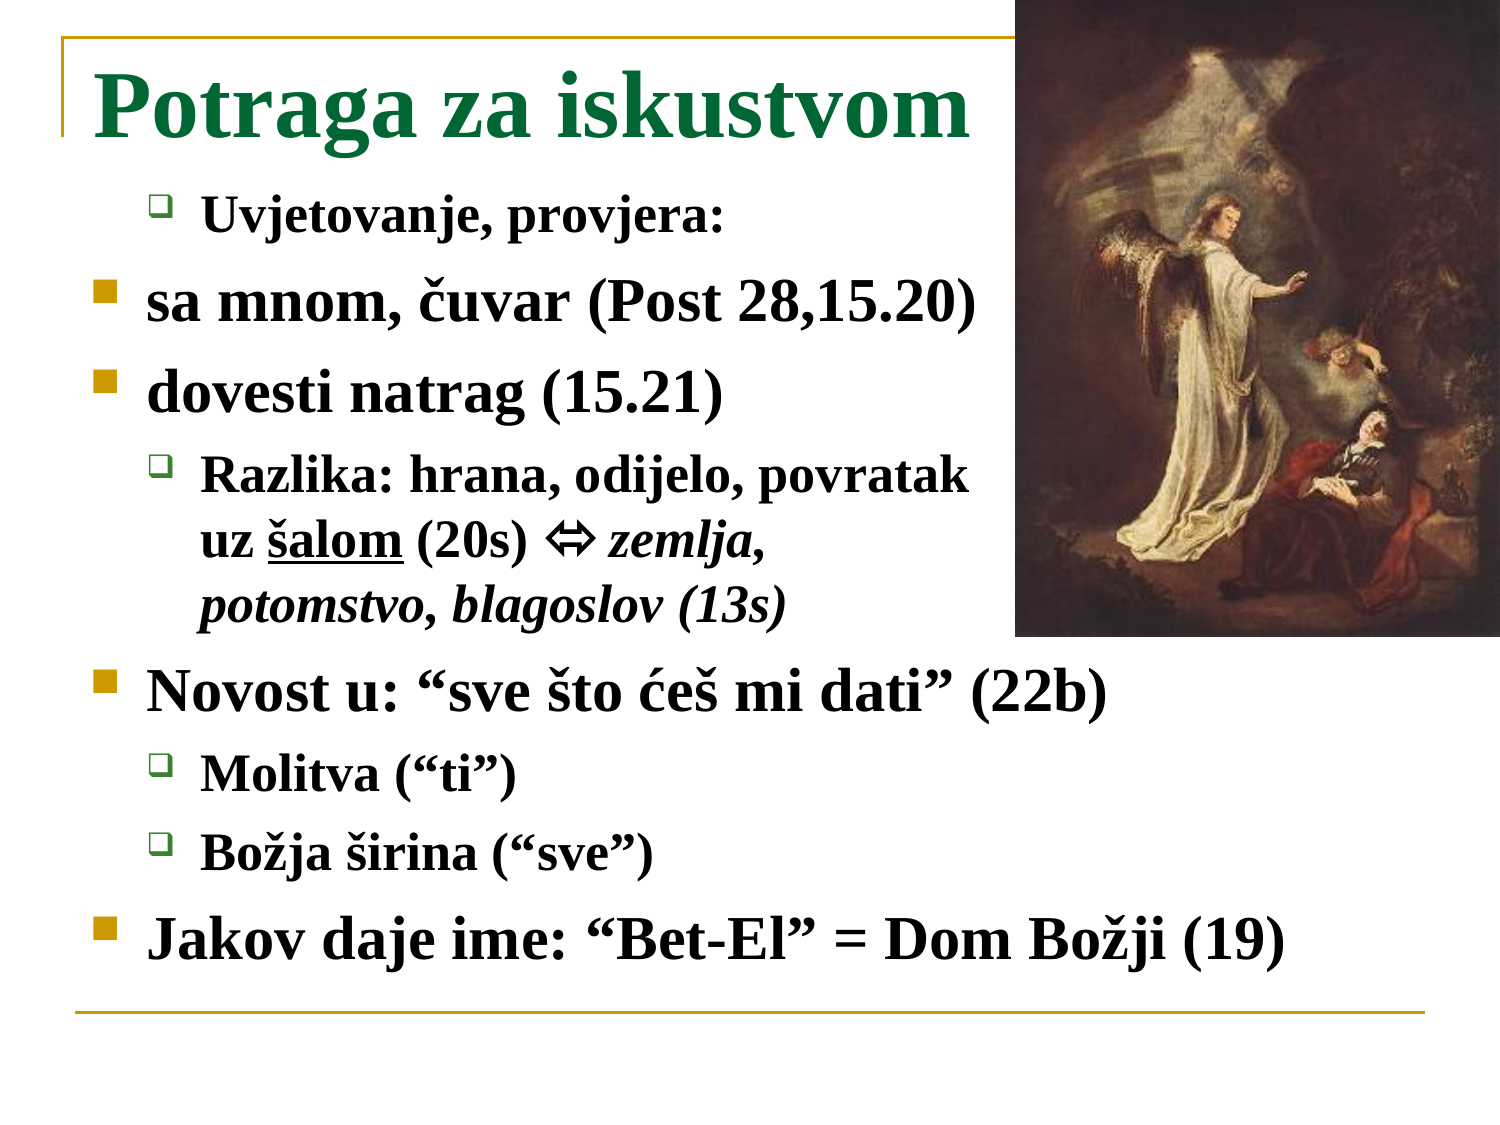

# Potraga za iskustvom
Uvjetovanje, provjera:
sa mnom, čuvar (Post 28,15.20)
dovesti natrag (15.21)
Razlika: hrana, odijelo, povratak
uz šalom (20s)  zemlja,
potomstvo, blagoslov (13s)
Novost u: “sve što ćeš mi dati” (22b)
Molitva (“ti”)
Božja širina (“sve”)
Jakov daje ime: “Bet-El” = Dom Božji (19)